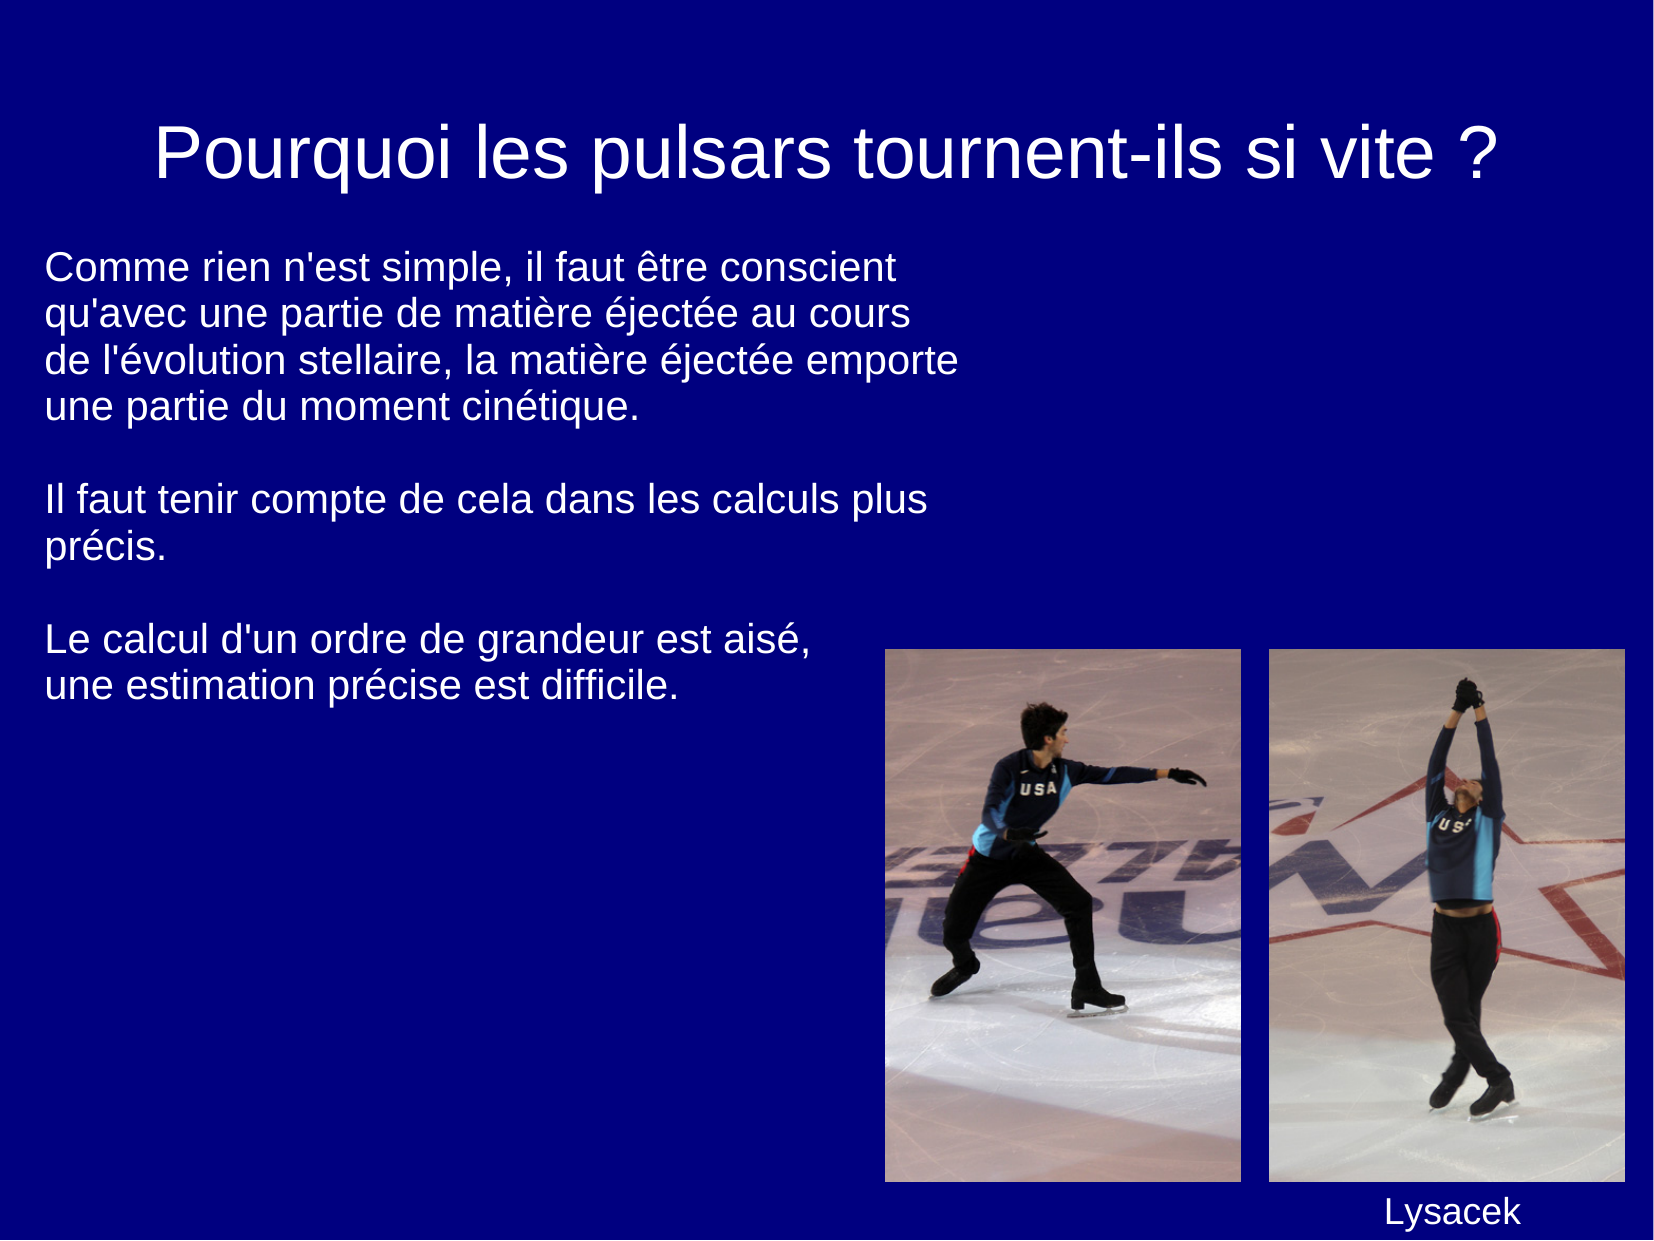

# Pourquoi les pulsars tournent-ils si vite ?
Comme rien n'est simple, il faut être conscient
qu'avec une partie de matière éjectée au cours
de l'évolution stellaire, la matière éjectée emporte
une partie du moment cinétique.
Il faut tenir compte de cela dans les calculs plus
précis.
Le calcul d'un ordre de grandeur est aisé,
une estimation précise est difficile.
Lysacek